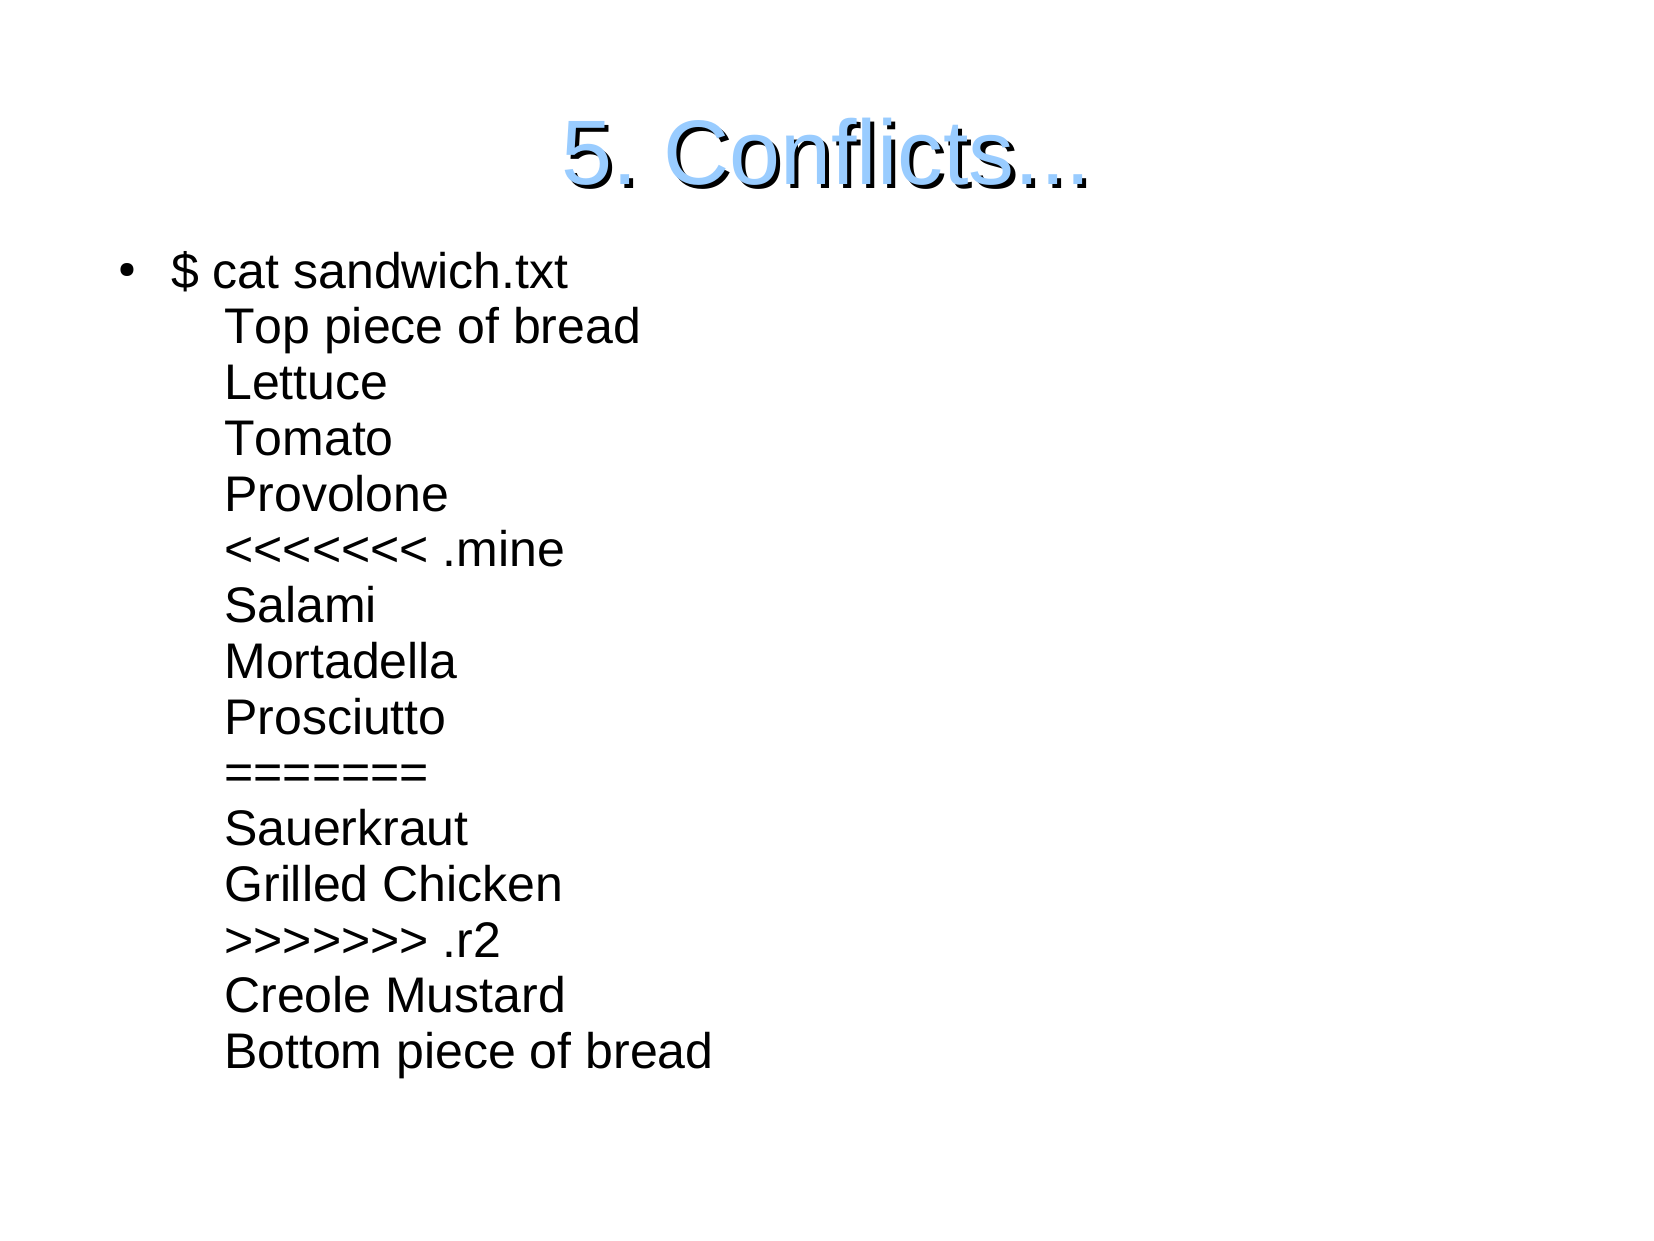

# 5. Conflicts...
$ cat sandwich.txt
Top piece of bread
Lettuce
Tomato
Provolone
<<<<<<< .mine
Salami
Mortadella
Prosciutto
=======
Sauerkraut
Grilled Chicken
>>>>>>> .r2
Creole Mustard
Bottom piece of bread